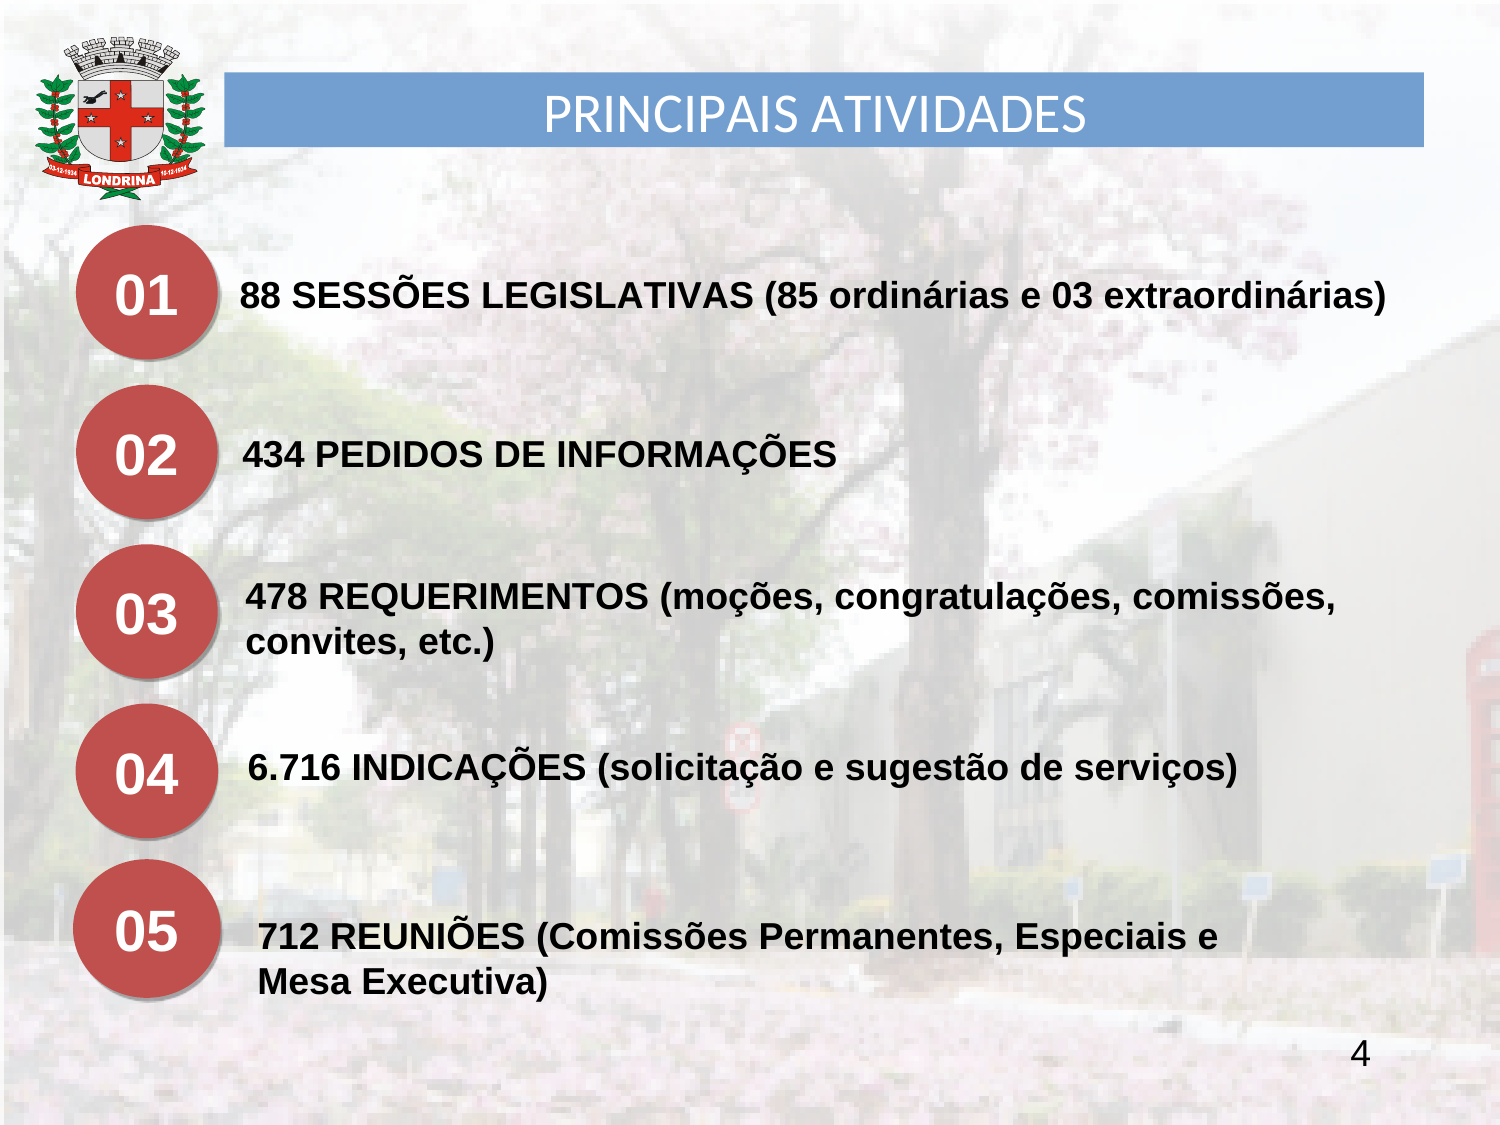

PRINCIPAIS ATIVIDADES
01
88 SESSÕES LEGISLATIVAS (85 ordinárias e 03 extraordinárias)
02
434 PEDIDOS DE INFORMAÇÕES
03
478 REQUERIMENTOS (moções, congratulações, comissões, convites, etc.)
04
6.716 INDICAÇÕES (solicitação e sugestão de serviços)
05
712 REUNIÕES (Comissões Permanentes, Especiais e Mesa Executiva)